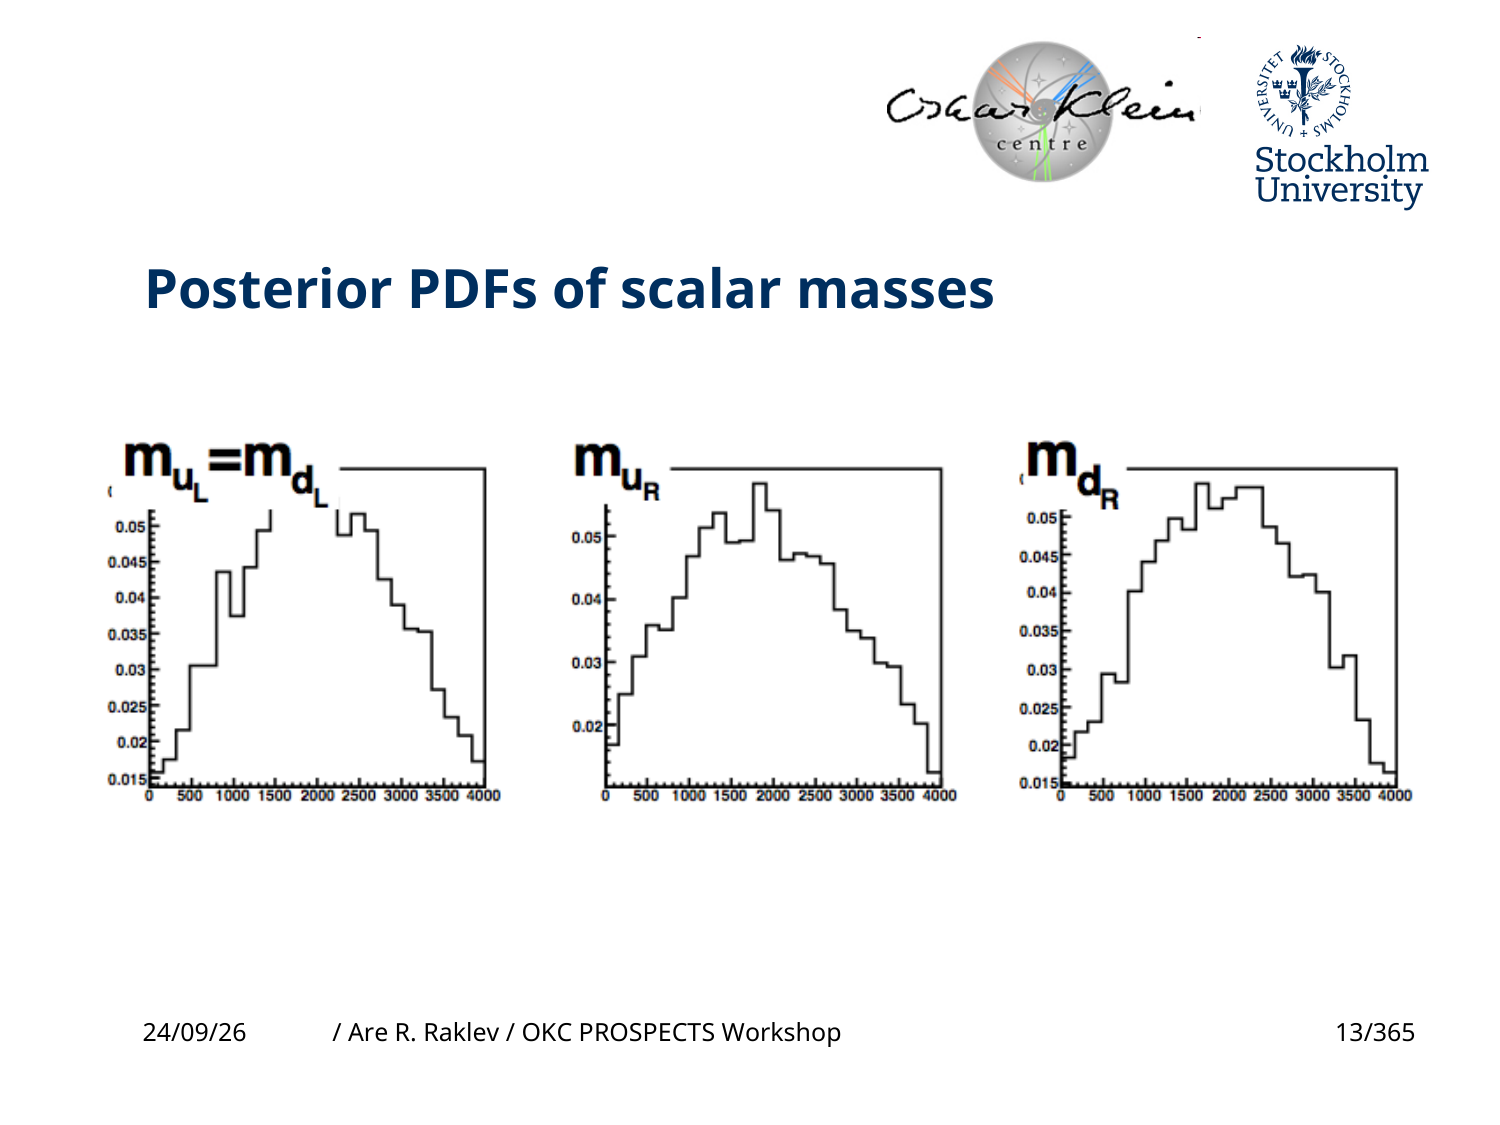

# Posterior PDFs of scalar masses
08/12/09
Are R. Raklev / OKC PROSPECTS Workshop
13